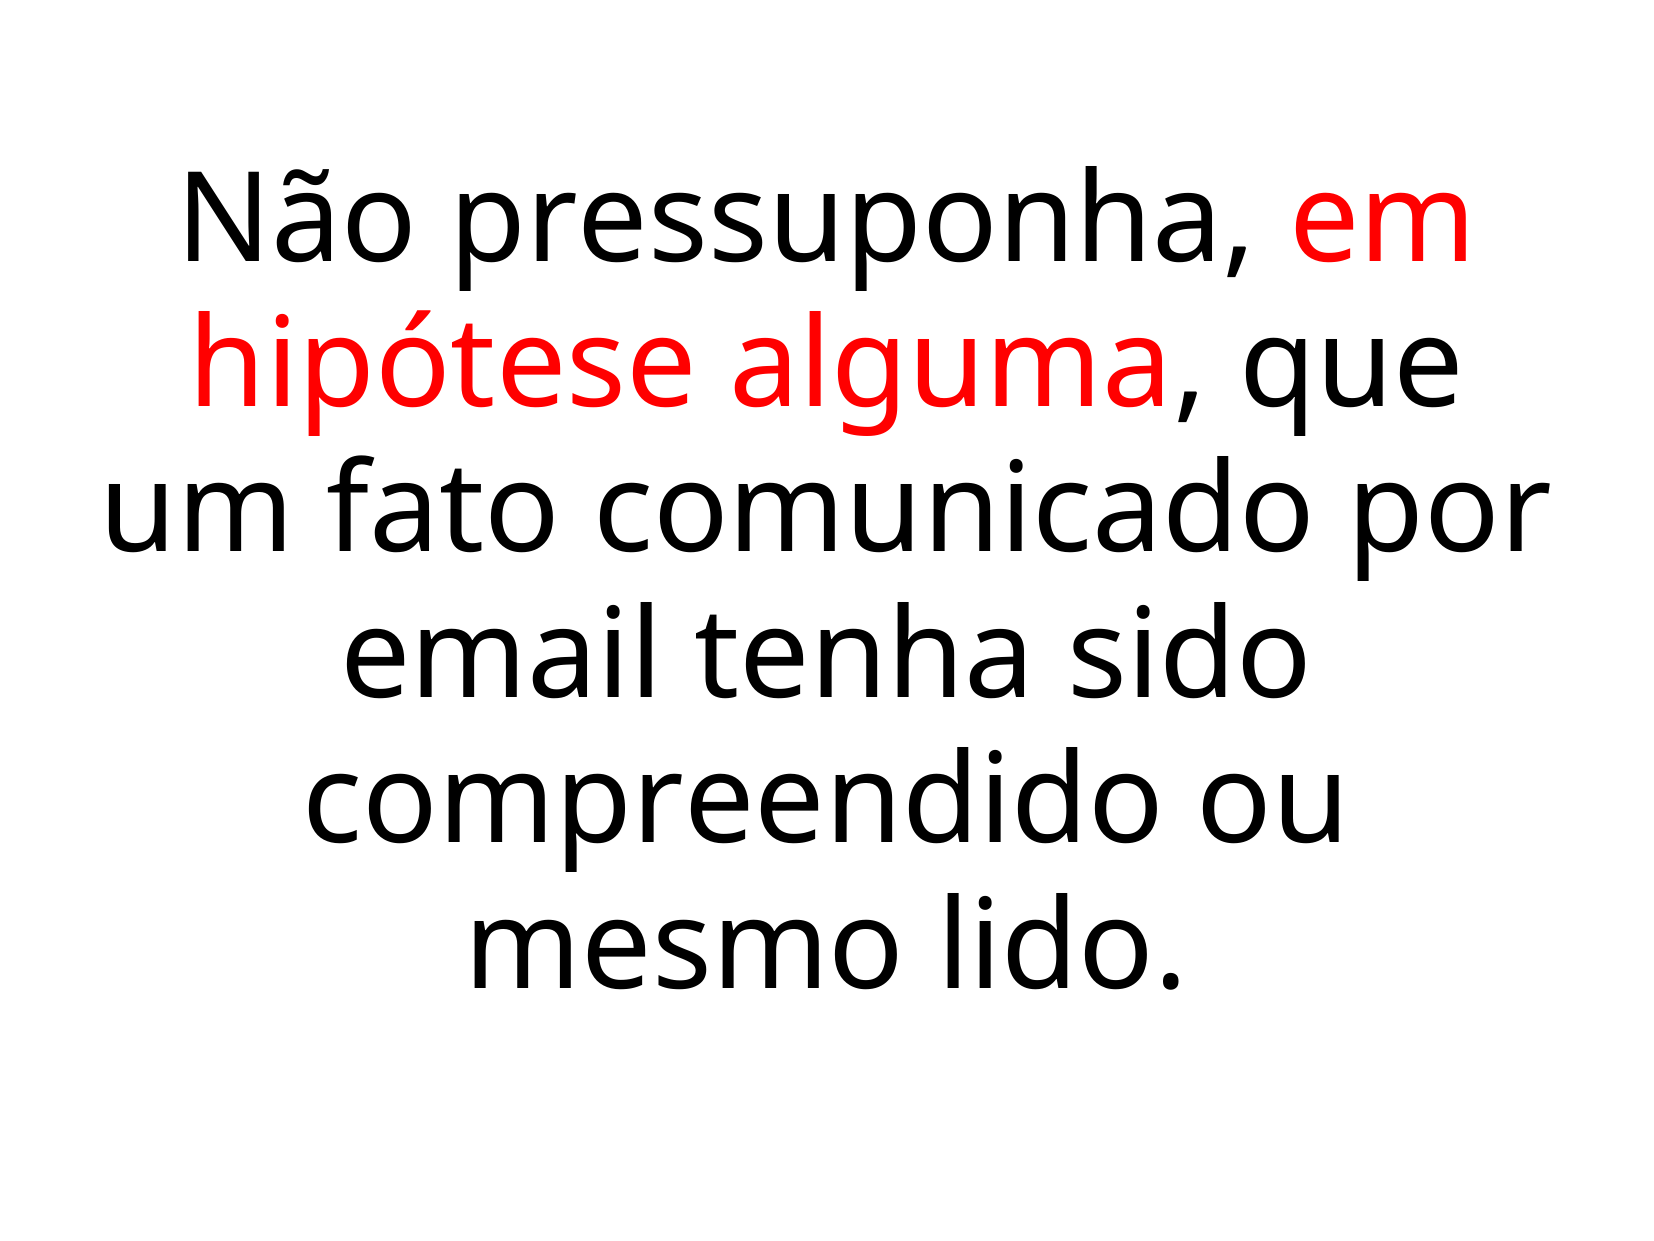

Não pressuponha, em hipótese alguma, que um fato comunicado por email tenha sido compreendido ou mesmo lido.